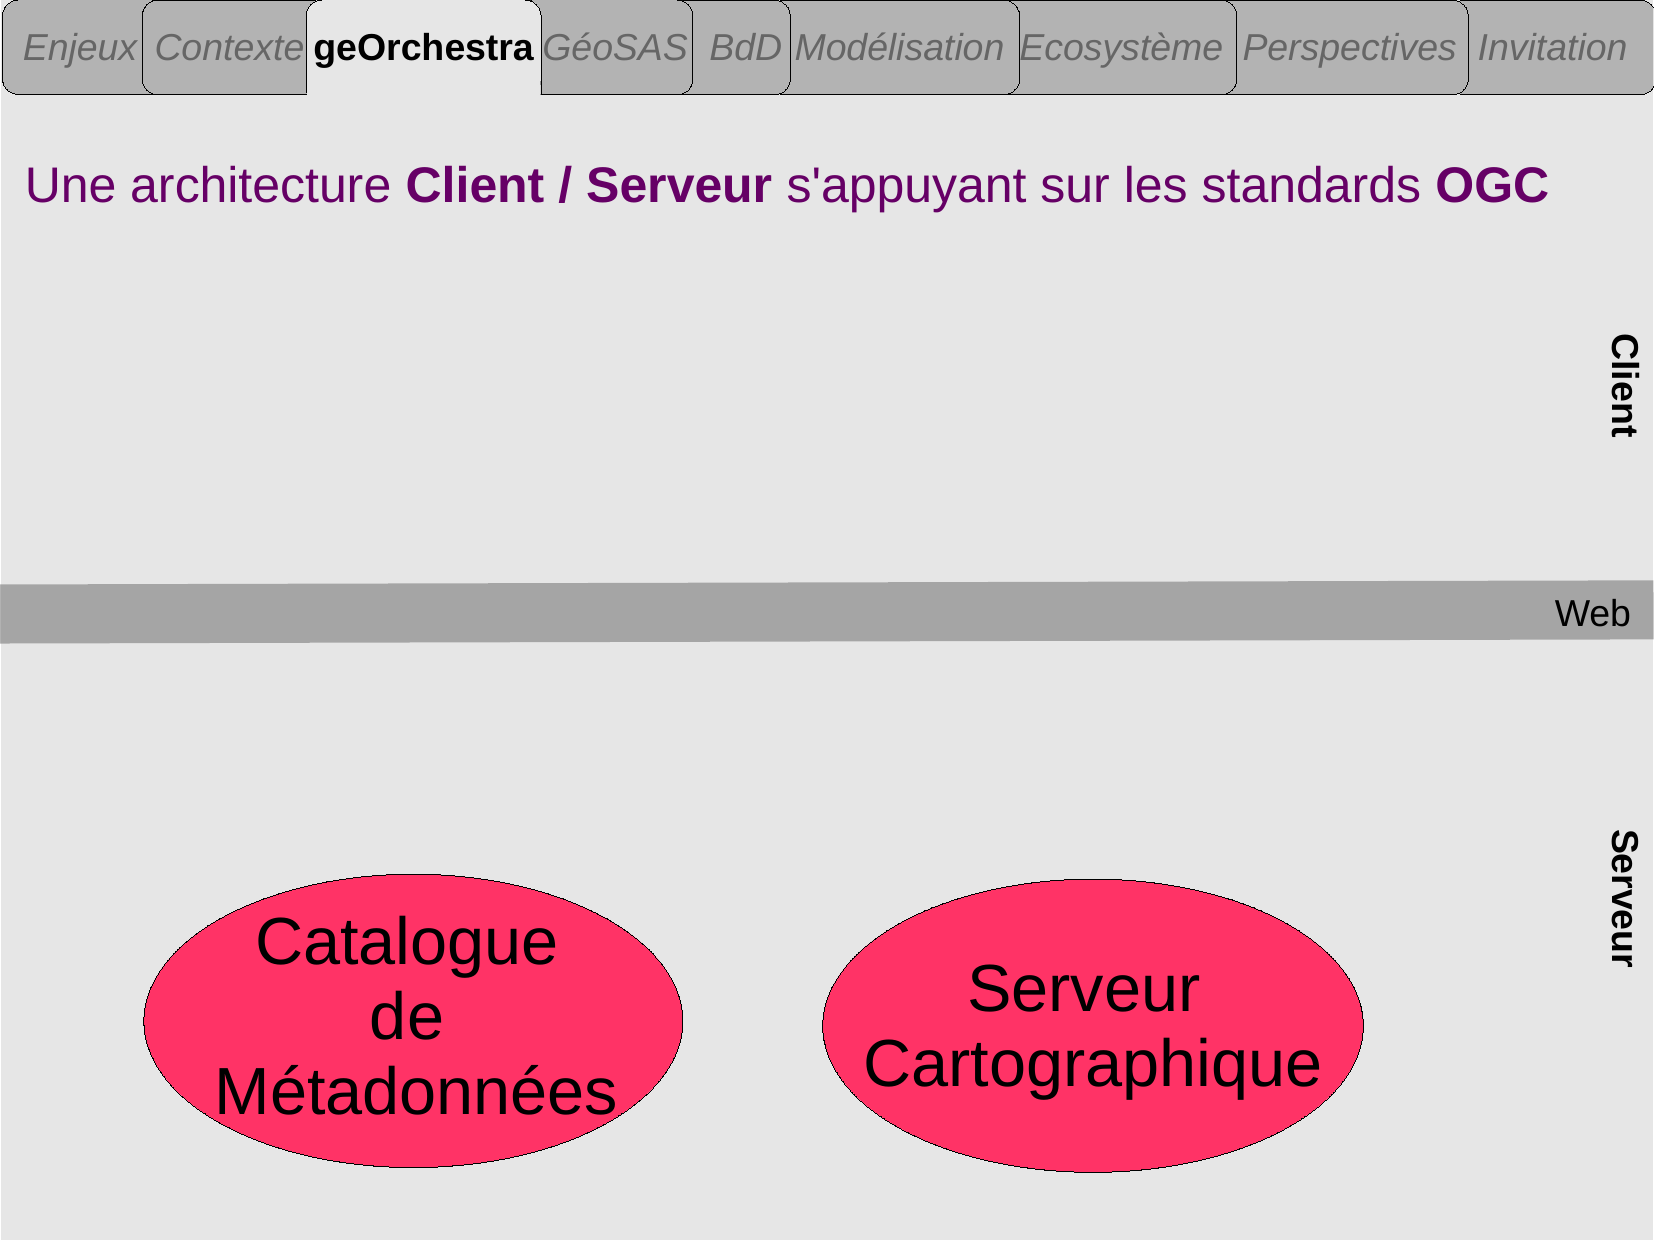

Enjeux
Contexte
geOrchestra
 GéoSAS
 BdD
 Modélisation
 Ecosystème
 Perspectives
Invitation
# Une architecture Client / Serveur s'appuyant sur les standards OGC
Client
Web
Serveur
Serveur
Cartographique
Catalogue
de
Métadonnées